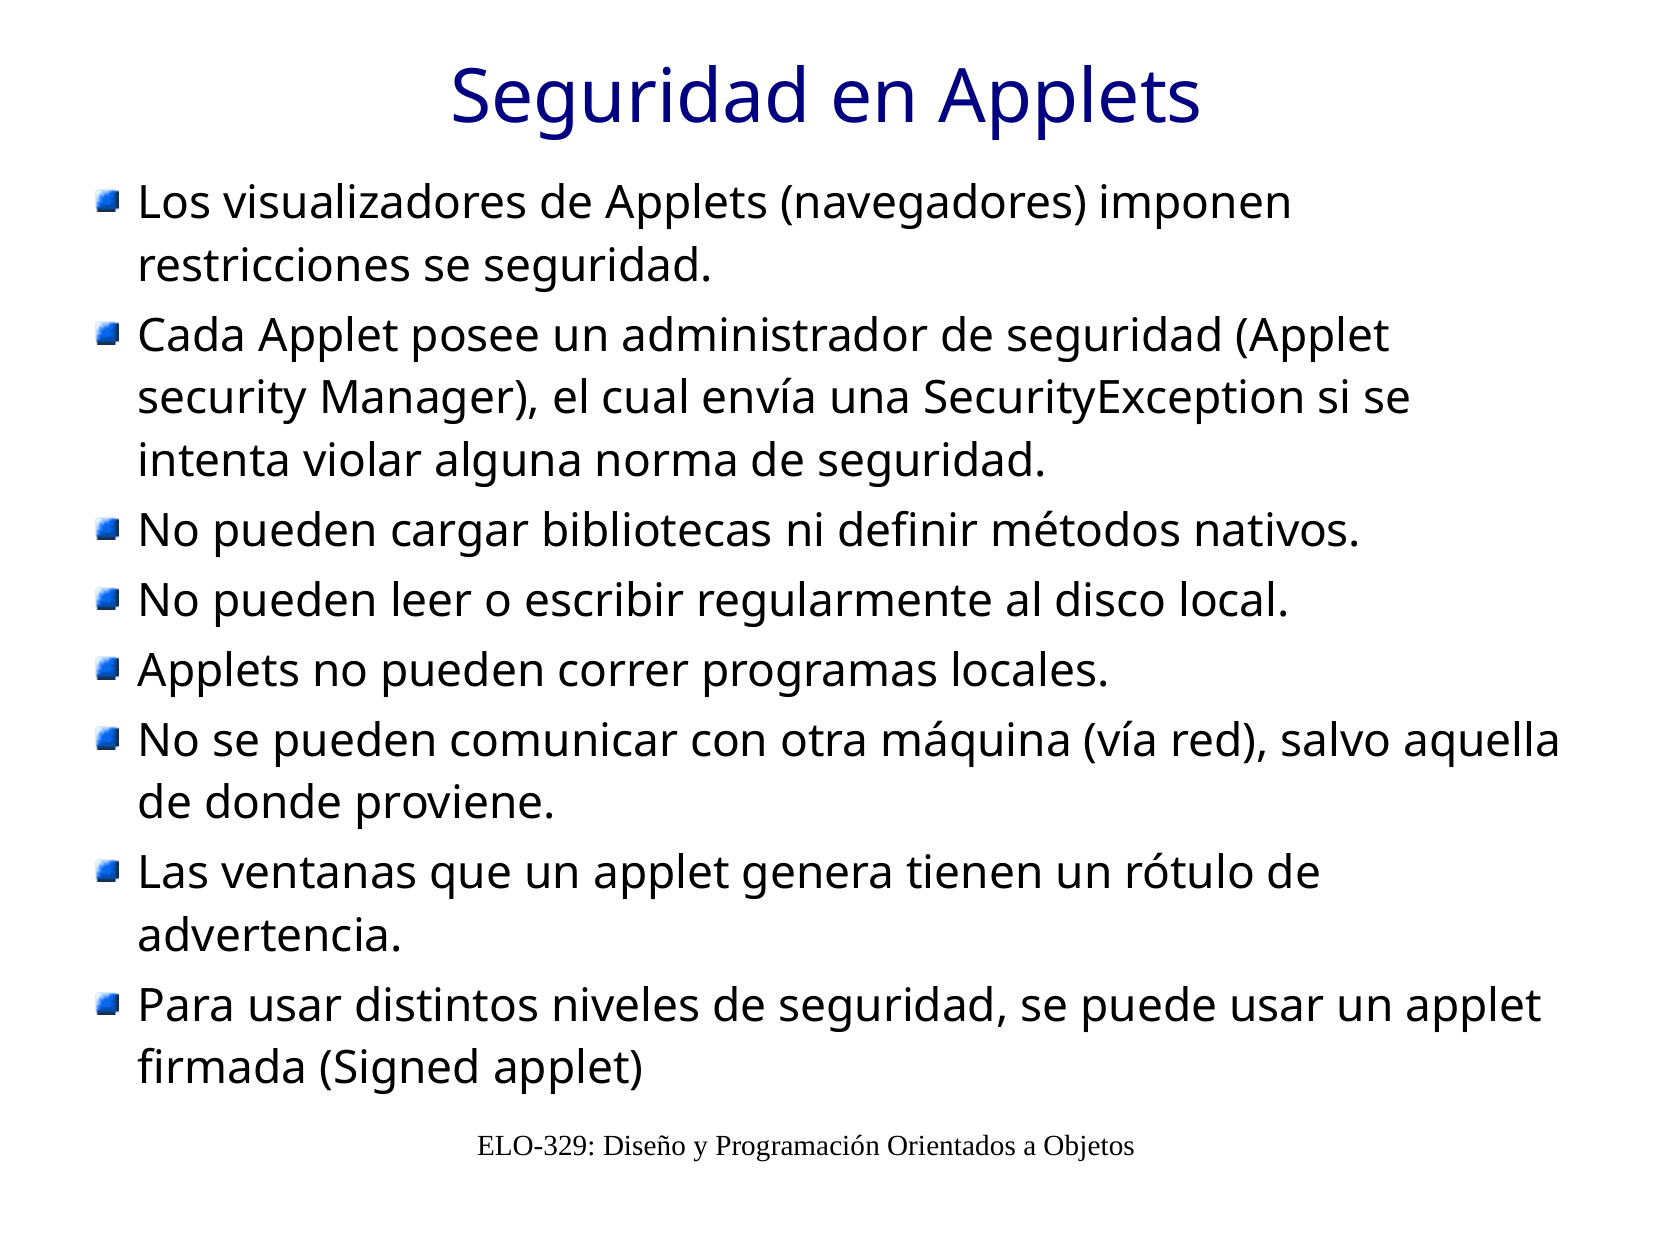

# Seguridad en Applets
Los visualizadores de Applets (navegadores) imponen restricciones se seguridad.
Cada Applet posee un administrador de seguridad (Applet security Manager), el cual envía una SecurityException si se intenta violar alguna norma de seguridad.
No pueden cargar bibliotecas ni definir métodos nativos.
No pueden leer o escribir regularmente al disco local.
Applets no pueden correr programas locales.
No se pueden comunicar con otra máquina (vía red), salvo aquella de donde proviene.
Las ventanas que un applet genera tienen un rótulo de advertencia.
Para usar distintos niveles de seguridad, se puede usar un applet firmada (Signed applet)